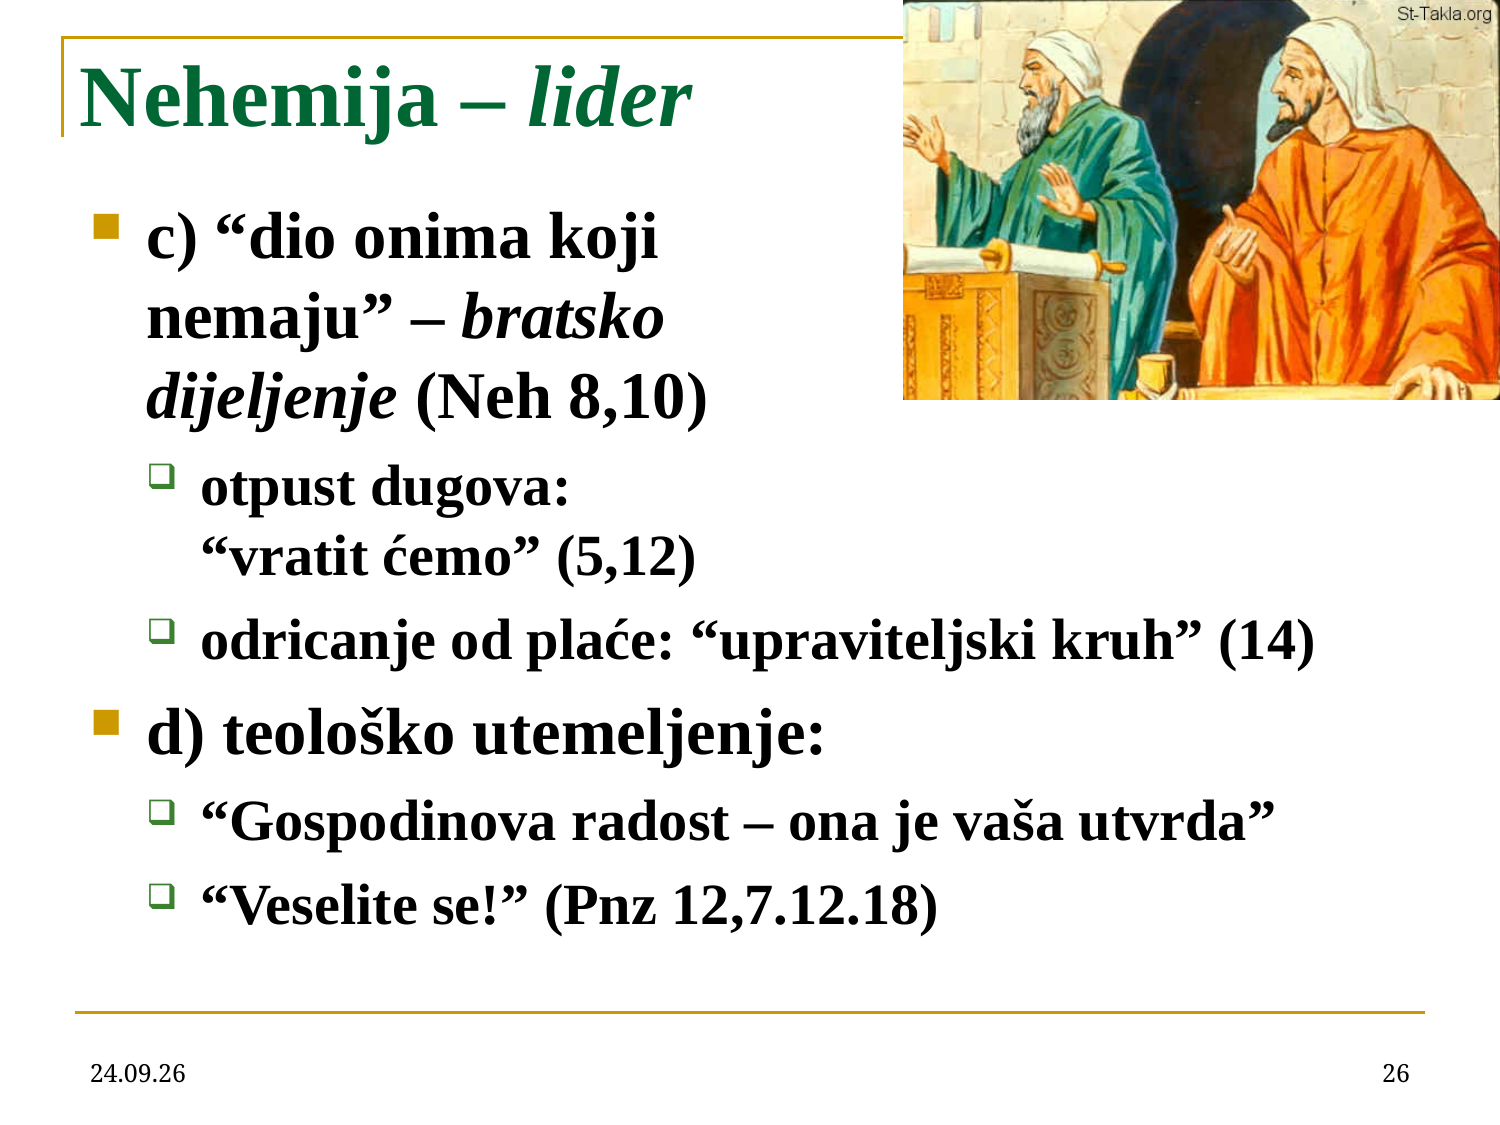

# Nehemija – lider
c) “dio onima koji
nemaju” – bratsko
dijeljenje (Neh 8,10)
otpust dugova:
“vratit ćemo” (5,12)
odricanje od plaće: “upraviteljski kruh” (14)
d) teološko utemeljenje:
“Gospodinova radost – ona je vaša utvrda”
“Veselite se!” (Pnz 12,7.12.18)